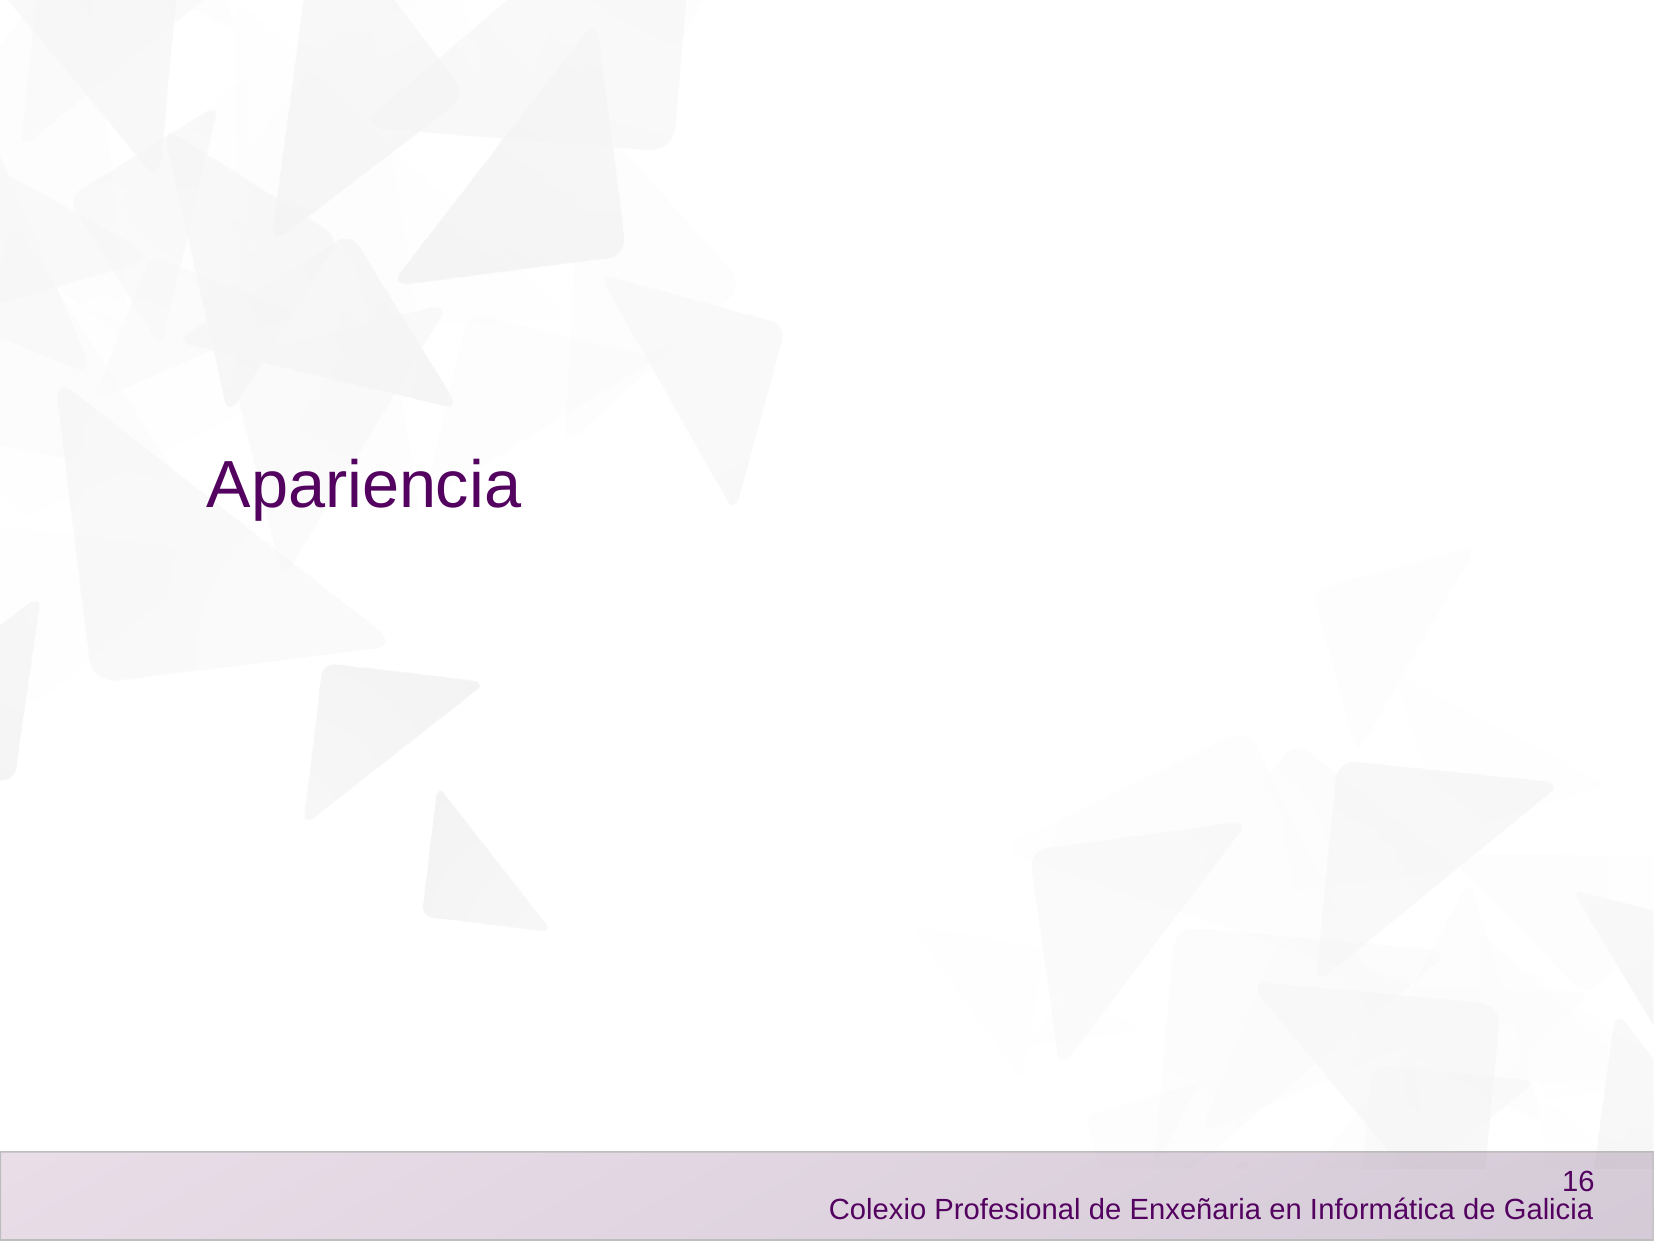

# Apariencia
16
Colexio Profesional de Enxeñaria en Informática de Galicia